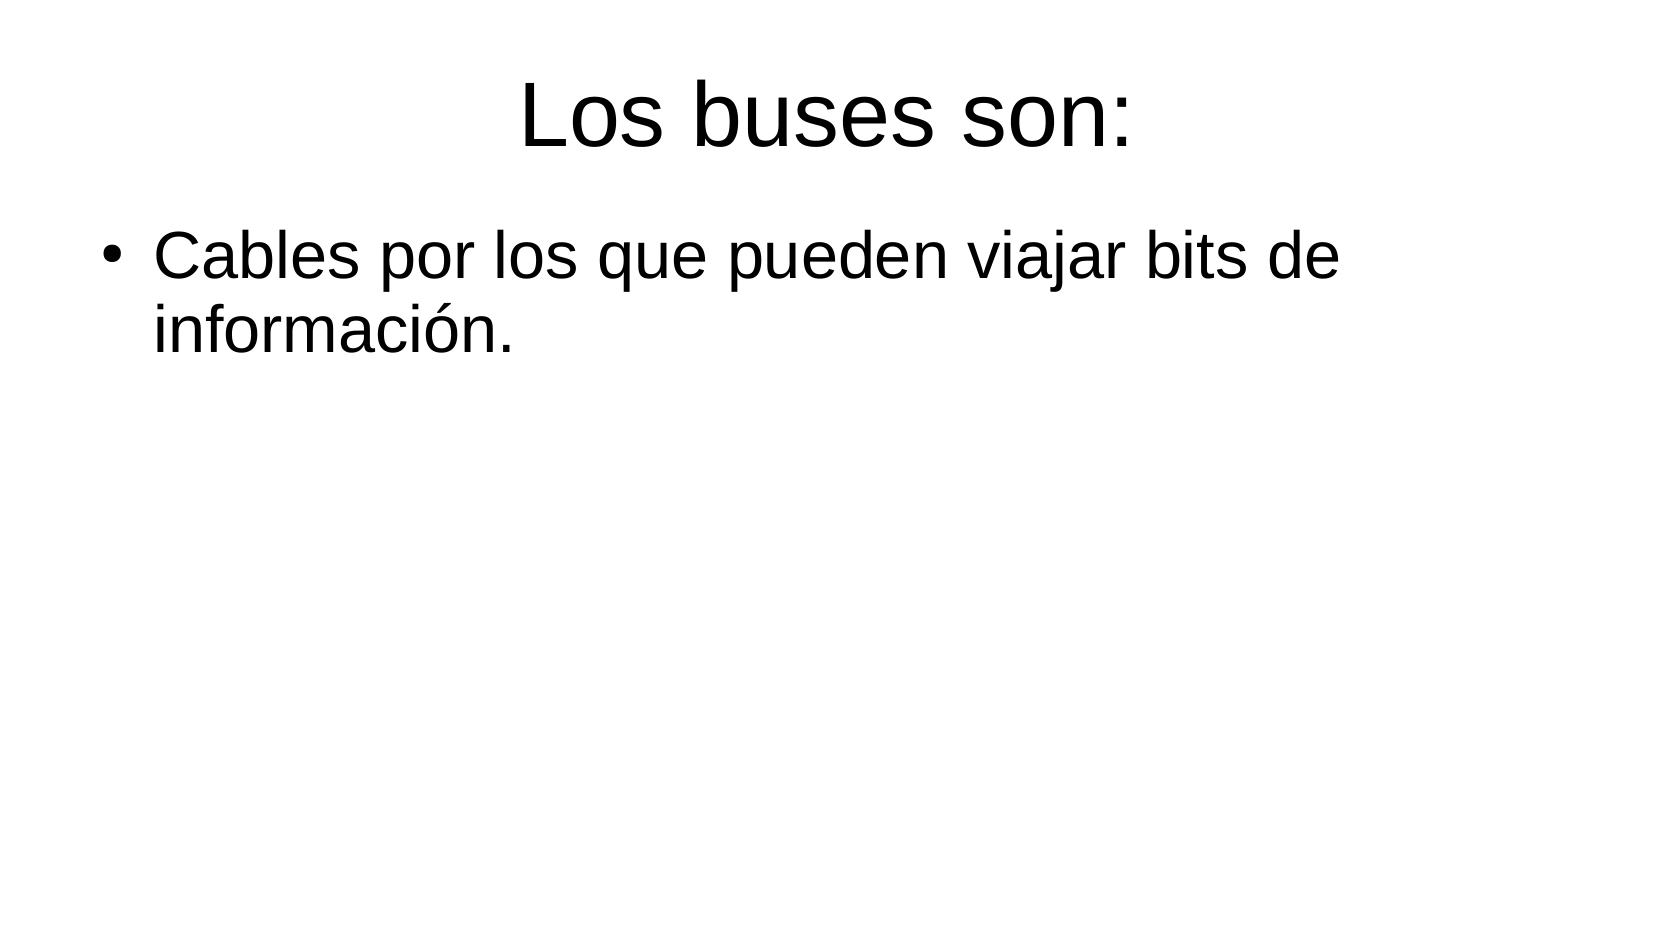

# Los buses son:
Cables por los que pueden viajar bits de información.